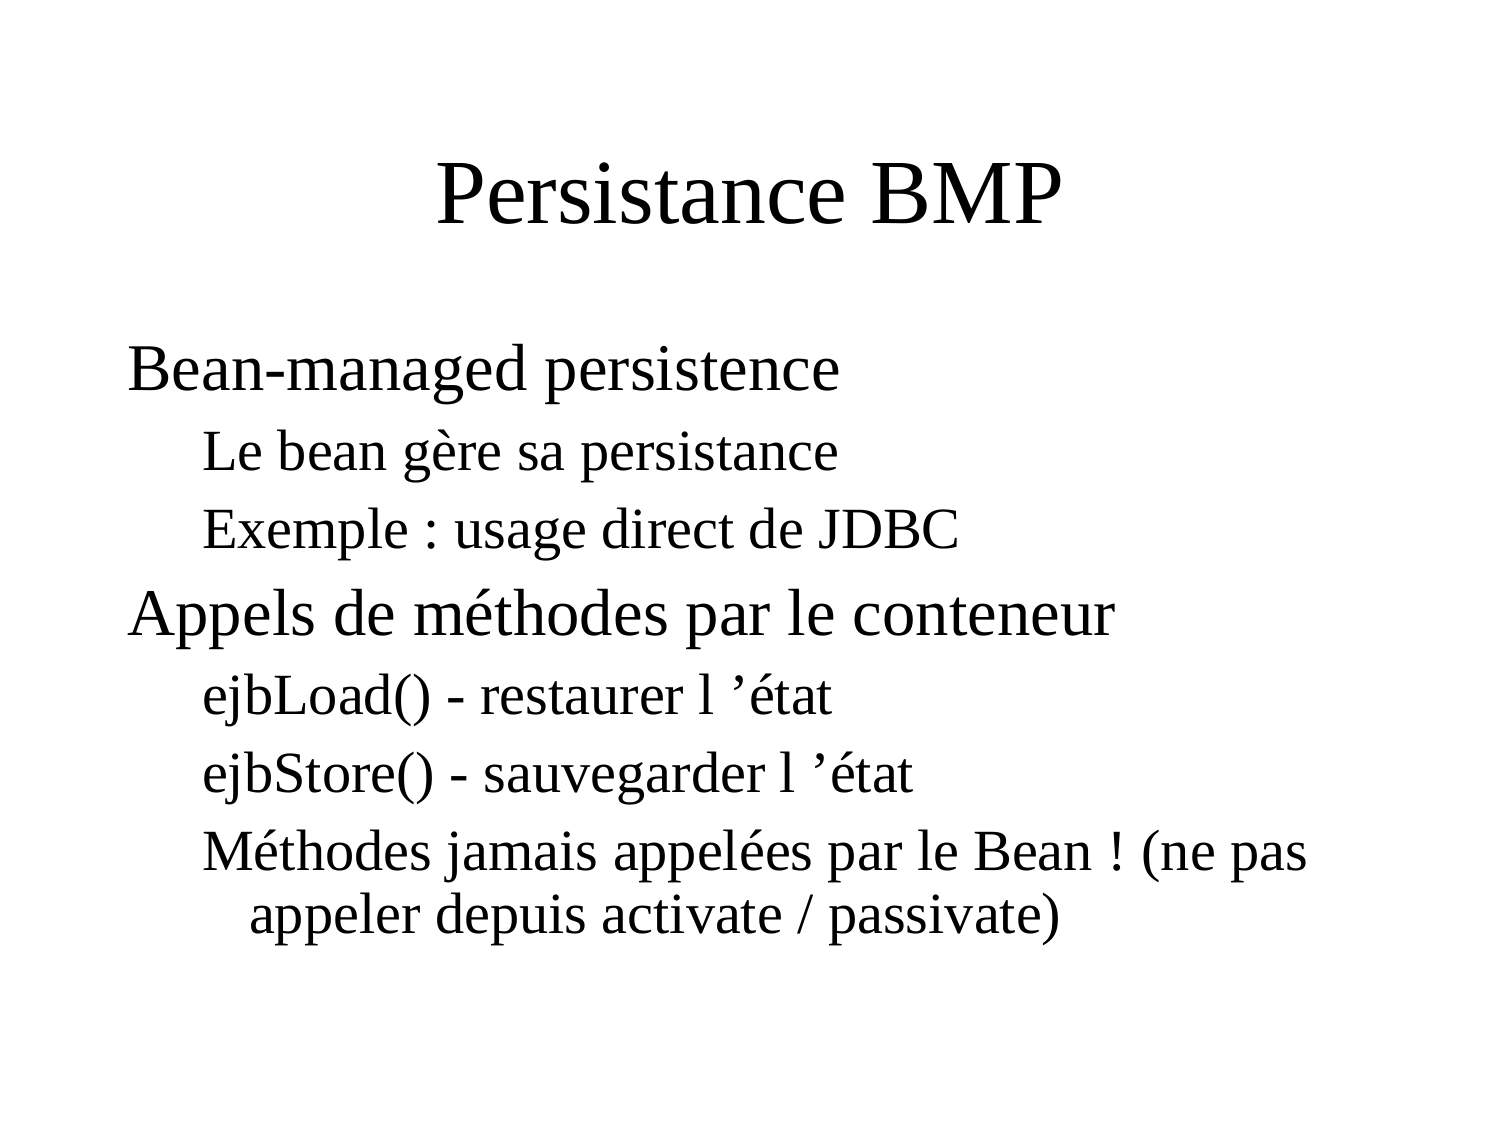

# Persistance BMP
Bean-managed persistence
Le bean gère sa persistance
Exemple : usage direct de JDBC
Appels de méthodes par le conteneur
ejbLoad() - restaurer l ’état
ejbStore() - sauvegarder l ’état
Méthodes jamais appelées par le Bean ! (ne pas appeler depuis activate / passivate)